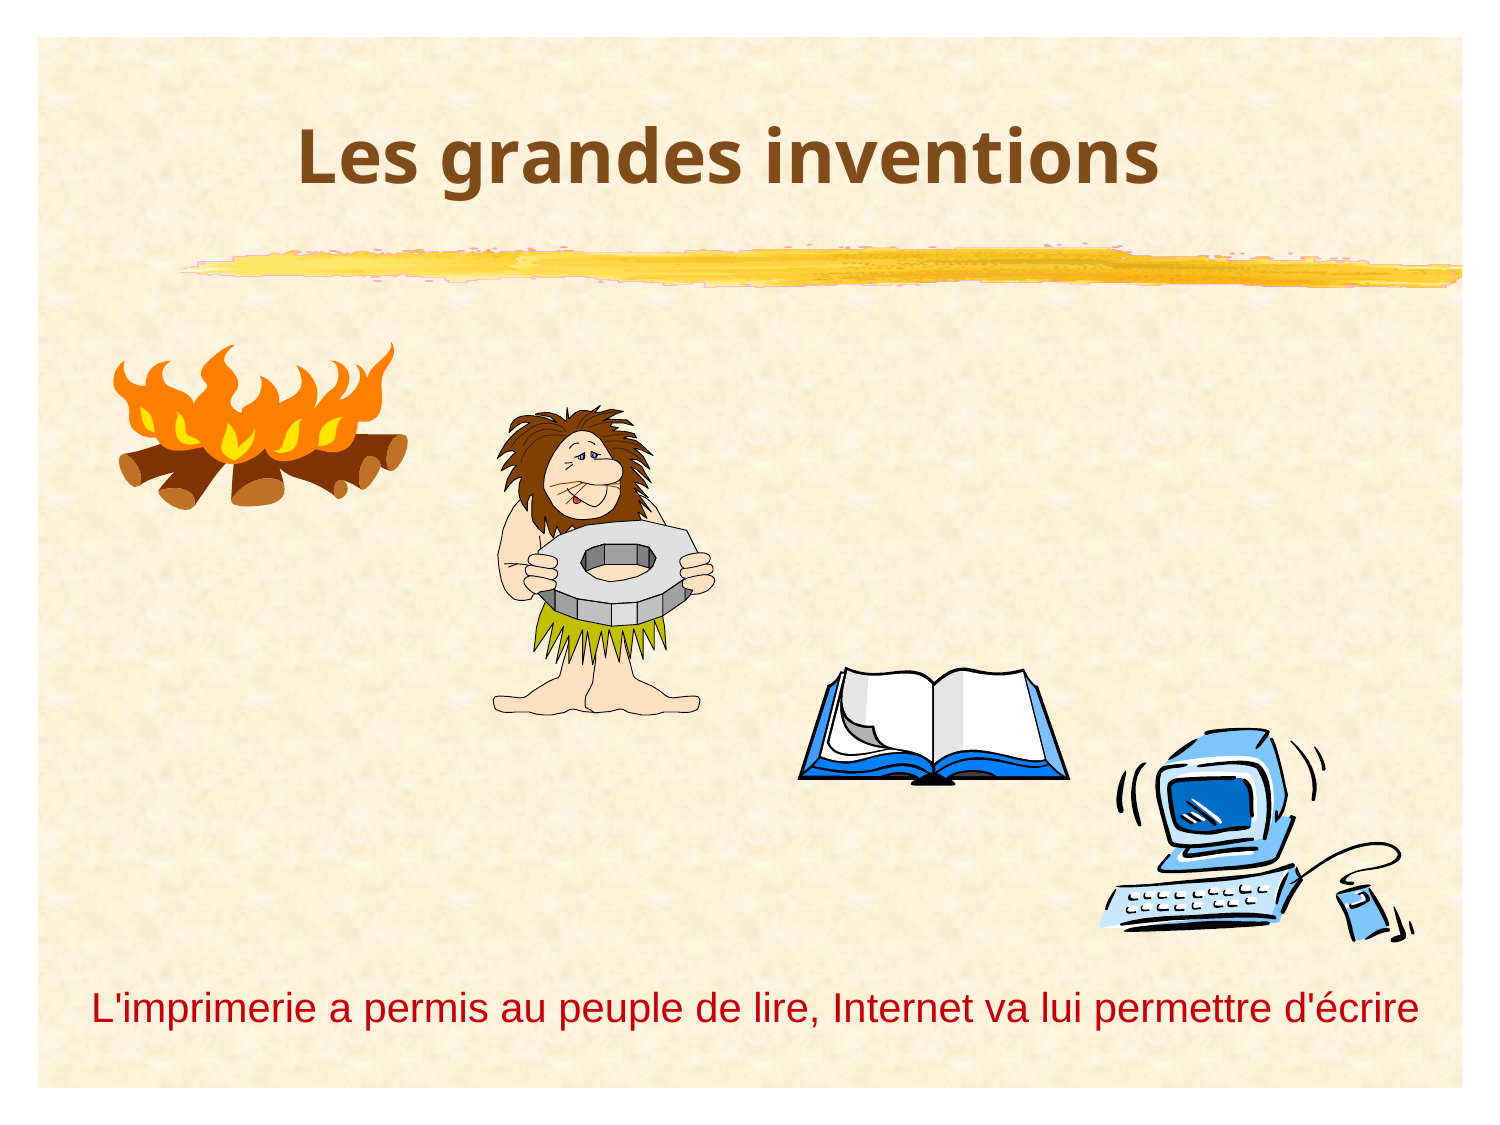

# Les grandes inventions
L'imprimerie a permis au peuple de lire, Internet va lui permettre d'écrire